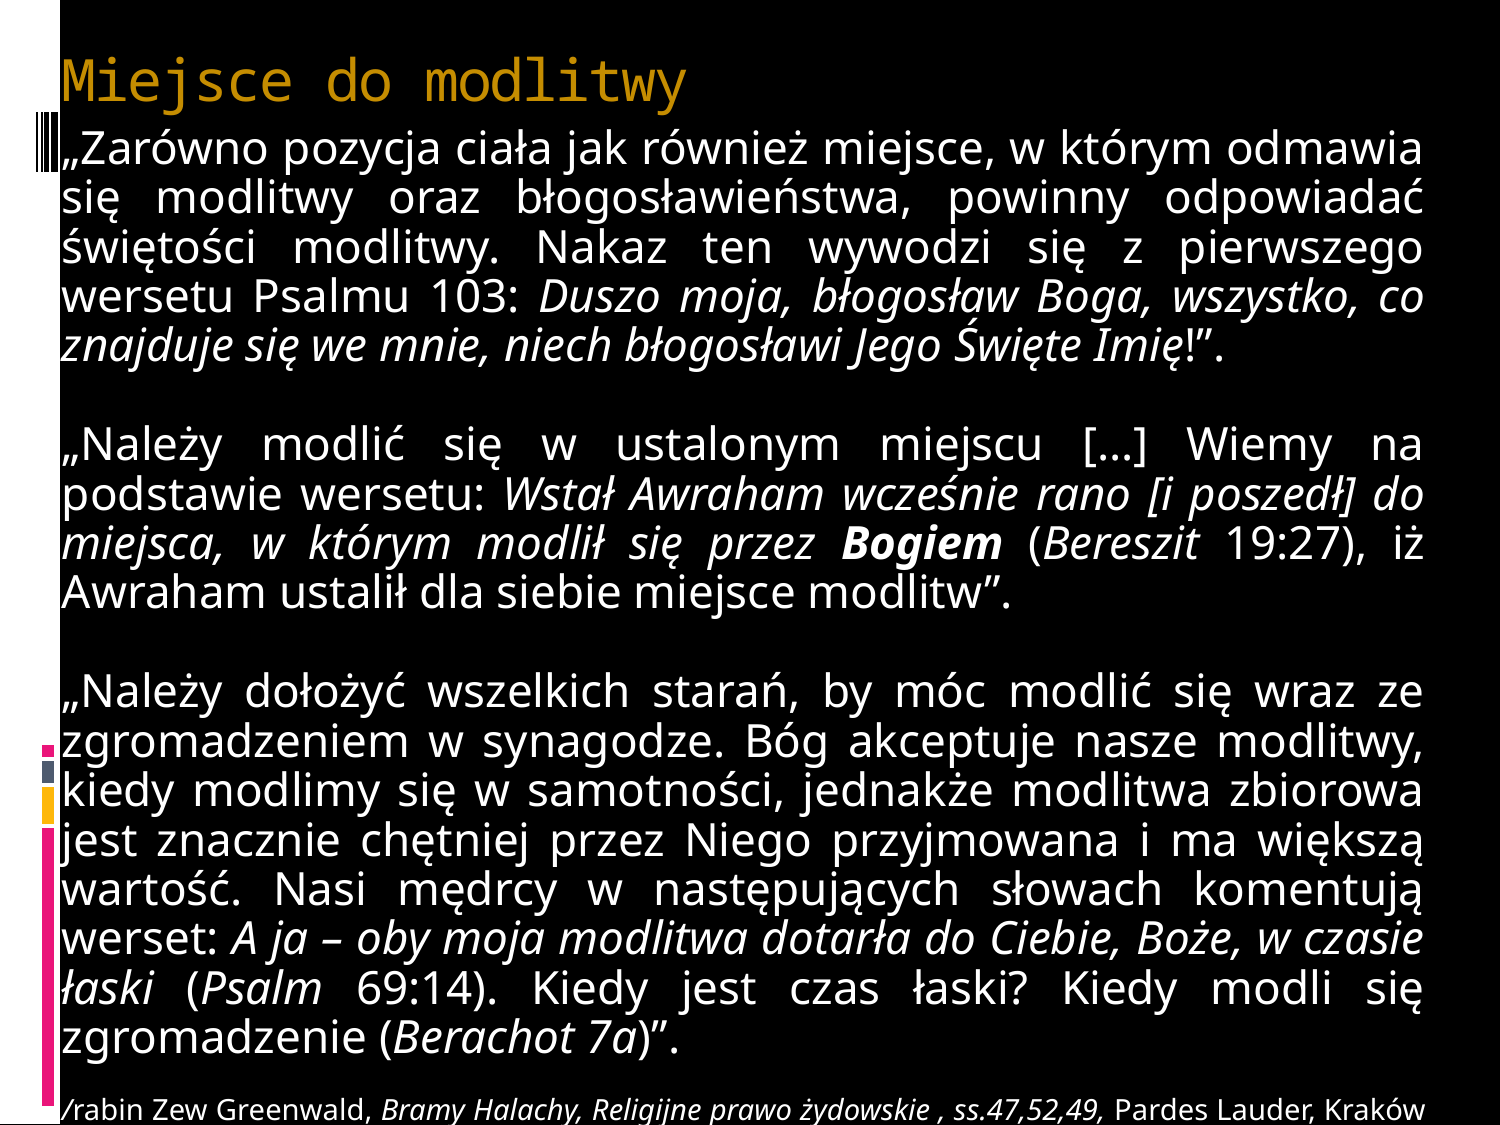

# Miejsce do modlitwy
„Zarówno pozycja ciała jak również miejsce, w którym odmawia się modlitwy oraz błogosławieństwa, powinny odpowiadać świętości modlitwy. Nakaz ten wywodzi się z pierwszego wersetu Psalmu 103: Duszo moja, błogosław Boga, wszystko, co znajduje się we mnie, niech błogosławi Jego Święte Imię!”.
„Należy modlić się w ustalonym miejscu […] Wiemy na podstawie wersetu: Wstał Awraham wcześnie rano [i poszedł] do miejsca, w którym modlił się przez Bogiem (Bereszit 19:27), iż Awraham ustalił dla siebie miejsce modlitw”.
„Należy dołożyć wszelkich starań, by móc modlić się wraz ze zgromadzeniem w synagodze. Bóg akceptuje nasze modlitwy, kiedy modlimy się w samotności, jednakże modlitwa zbiorowa jest znacznie chętniej przez Niego przyjmowana i ma większą wartość. Nasi mędrcy w następujących słowach komentują werset: A ja – oby moja modlitwa dotarła do Ciebie, Boże, w czasie łaski (Psalm 69:14). Kiedy jest czas łaski? Kiedy modli się zgromadzenie (Berachot 7a)”.
/rabin Zew Greenwald, Bramy Halachy, Religijne prawo żydowskie , ss.47,52,49, Pardes Lauder, Kraków 2005/